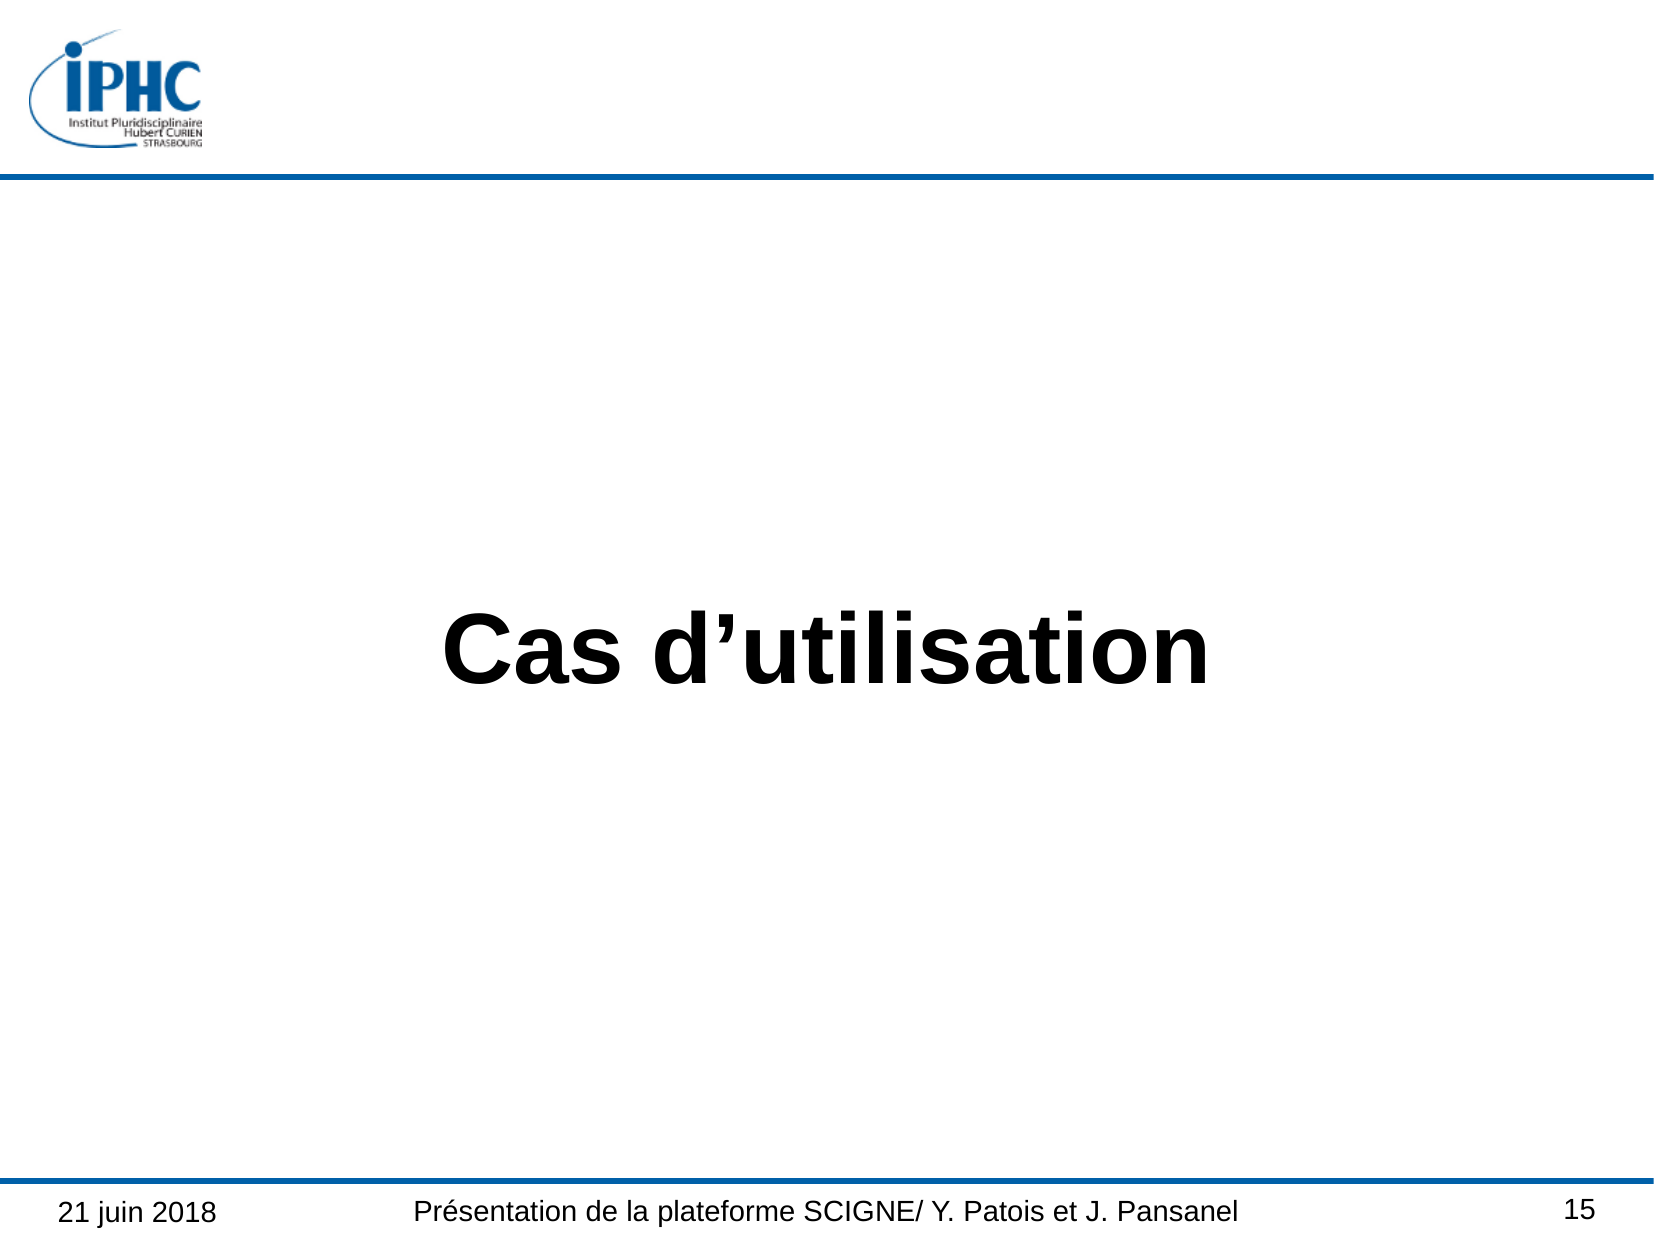

Cas d’utilisation
15
Présentation de la plateforme SCIGNE/ Y. Patois et J. Pansanel
21 juin 2018